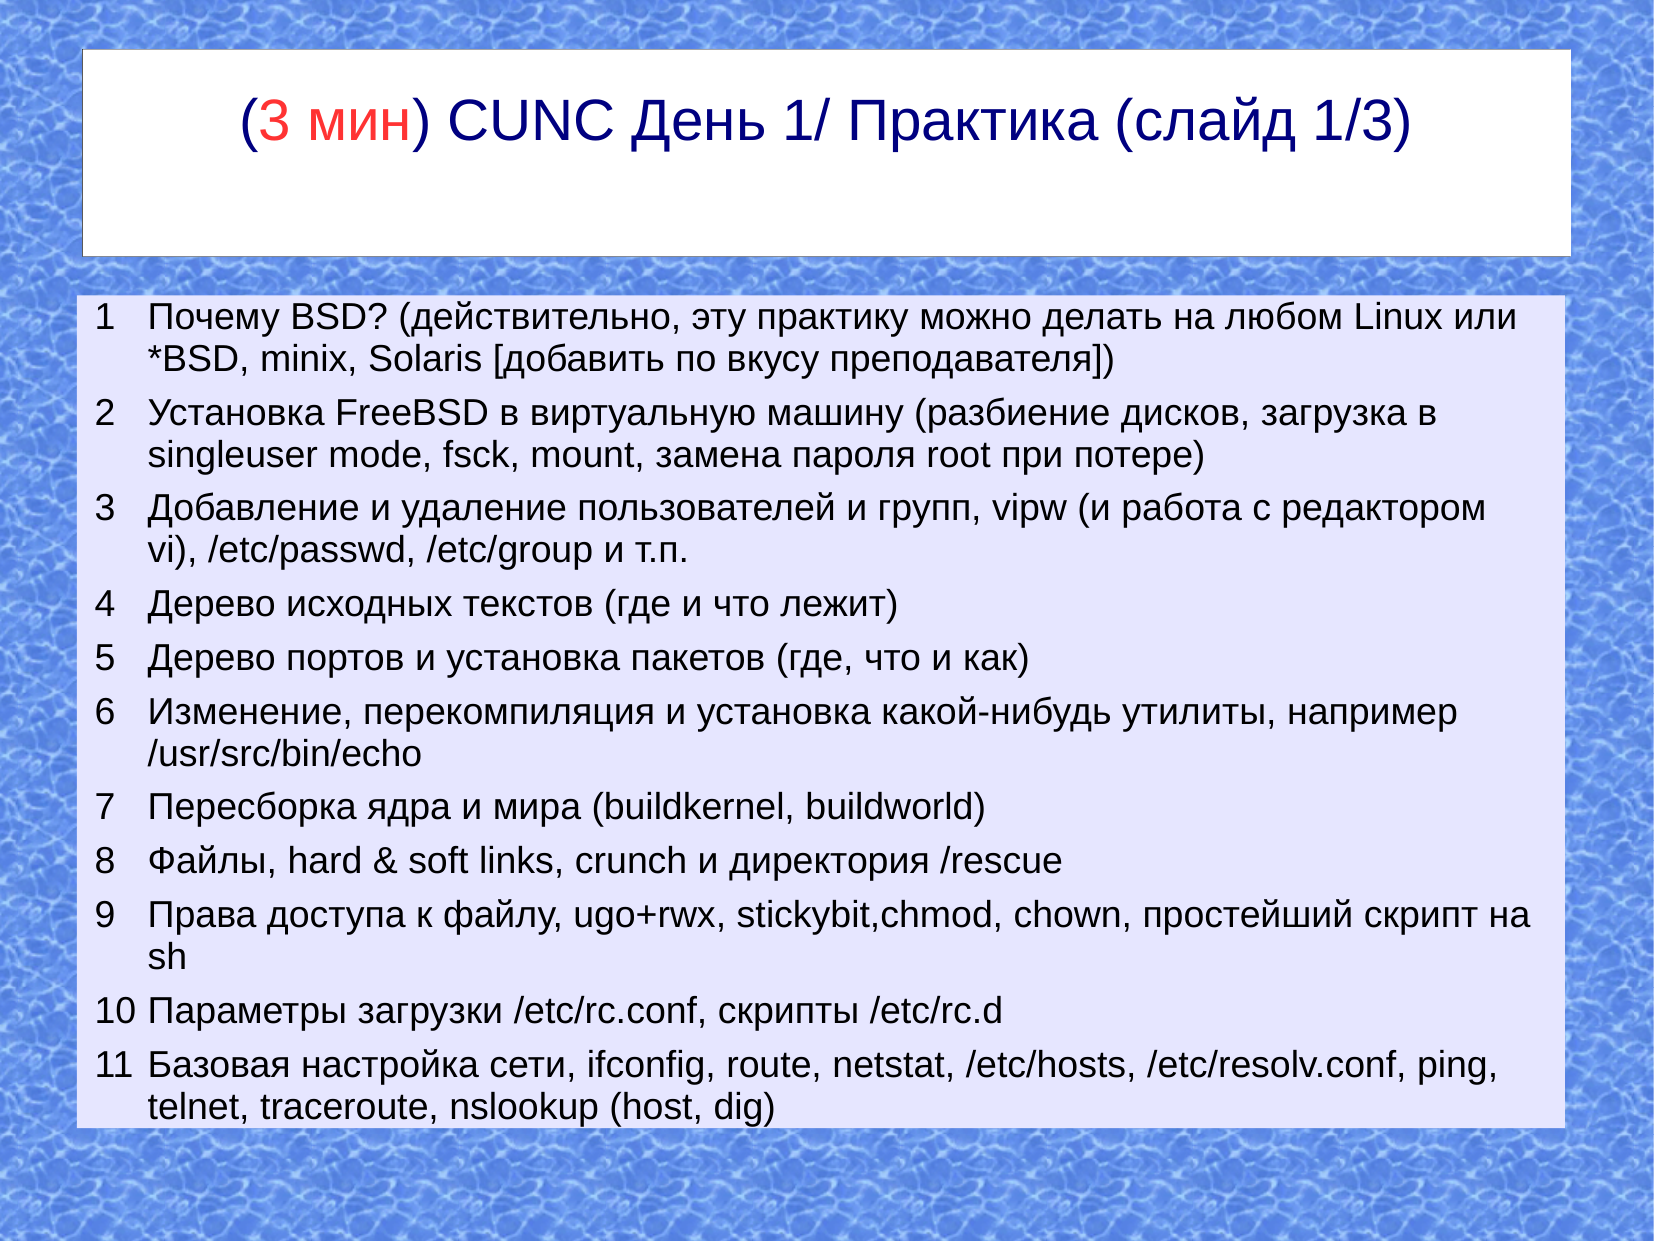

# (3 мин) CUNC День 1/ Практика (слайд 1/3)
Почему BSD? (действительно, эту практику можно делать на любом Linux или *BSD, minix, Solaris [добавить по вкусу преподавателя])
Установка FreeBSD в виртуальную машину (разбиение дисков, загрузка в singleuser mode, fsck, mount, замена пароля root при потере)
Добавление и удаление пользователей и групп, vipw (и работа с редактором vi), /etc/passwd, /etc/group и т.п.
Дерево исходных текстов (где и что лежит)
Дерево портов и установка пакетов (где, что и как)
Изменение, перекомпиляция и установка какой-нибудь утилиты, например /usr/src/bin/echo
Пересборка ядра и мира (buildkernel, buildworld)
Файлы, hard & soft links, crunch и директория /rescue
Права доступа к файлу, ugo+rwx, stickybit,chmod, chown, простейший скрипт на sh
Параметры загрузки /etc/rc.conf, скрипты /etc/rc.d
Базовая настройка сети, ifconfig, route, netstat, /etc/hosts, /etc/resolv.conf, ping, telnet, traceroute, nslookup (host, dig)